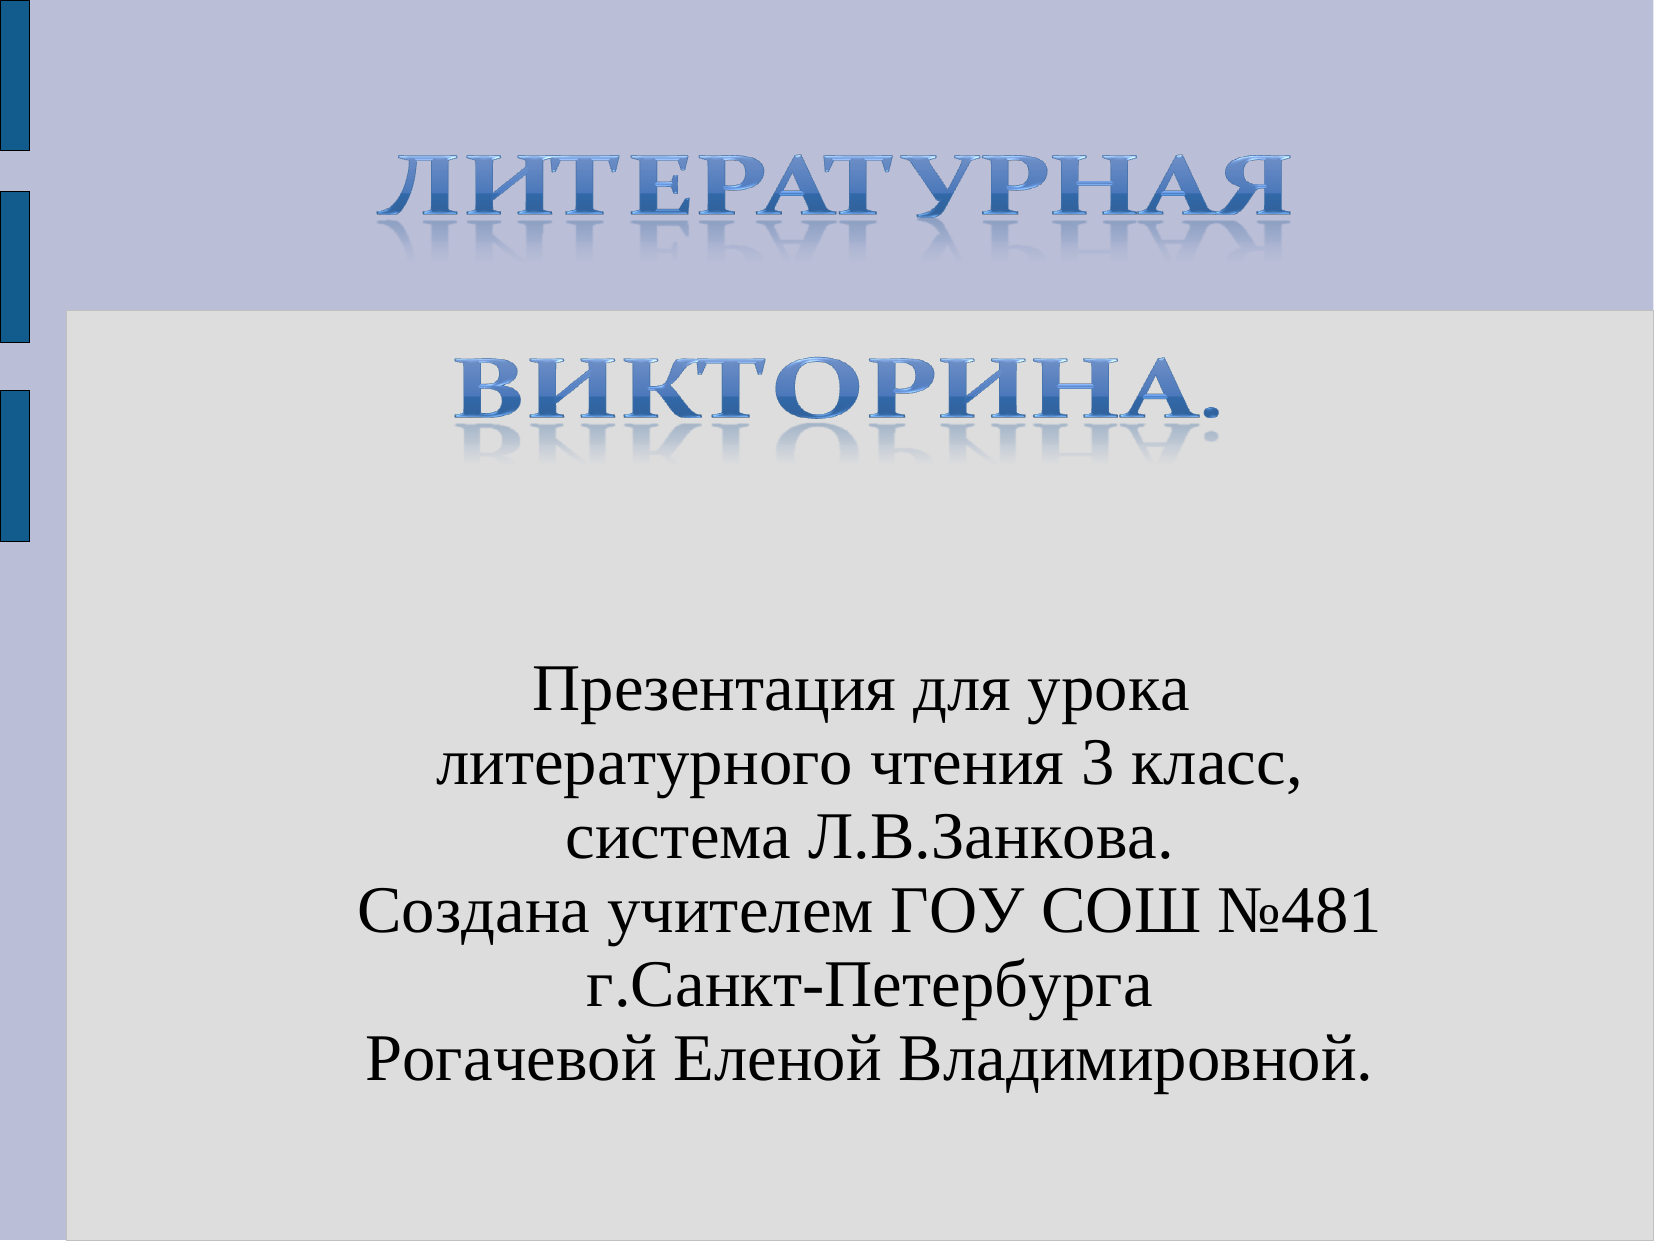

#
Презентация для урока
литературного чтения 3 класс,
система Л.В.Занкова.
Создана учителем ГОУ СОШ №481
г.Санкт-Петербурга
Рогачевой Еленой Владимировной.